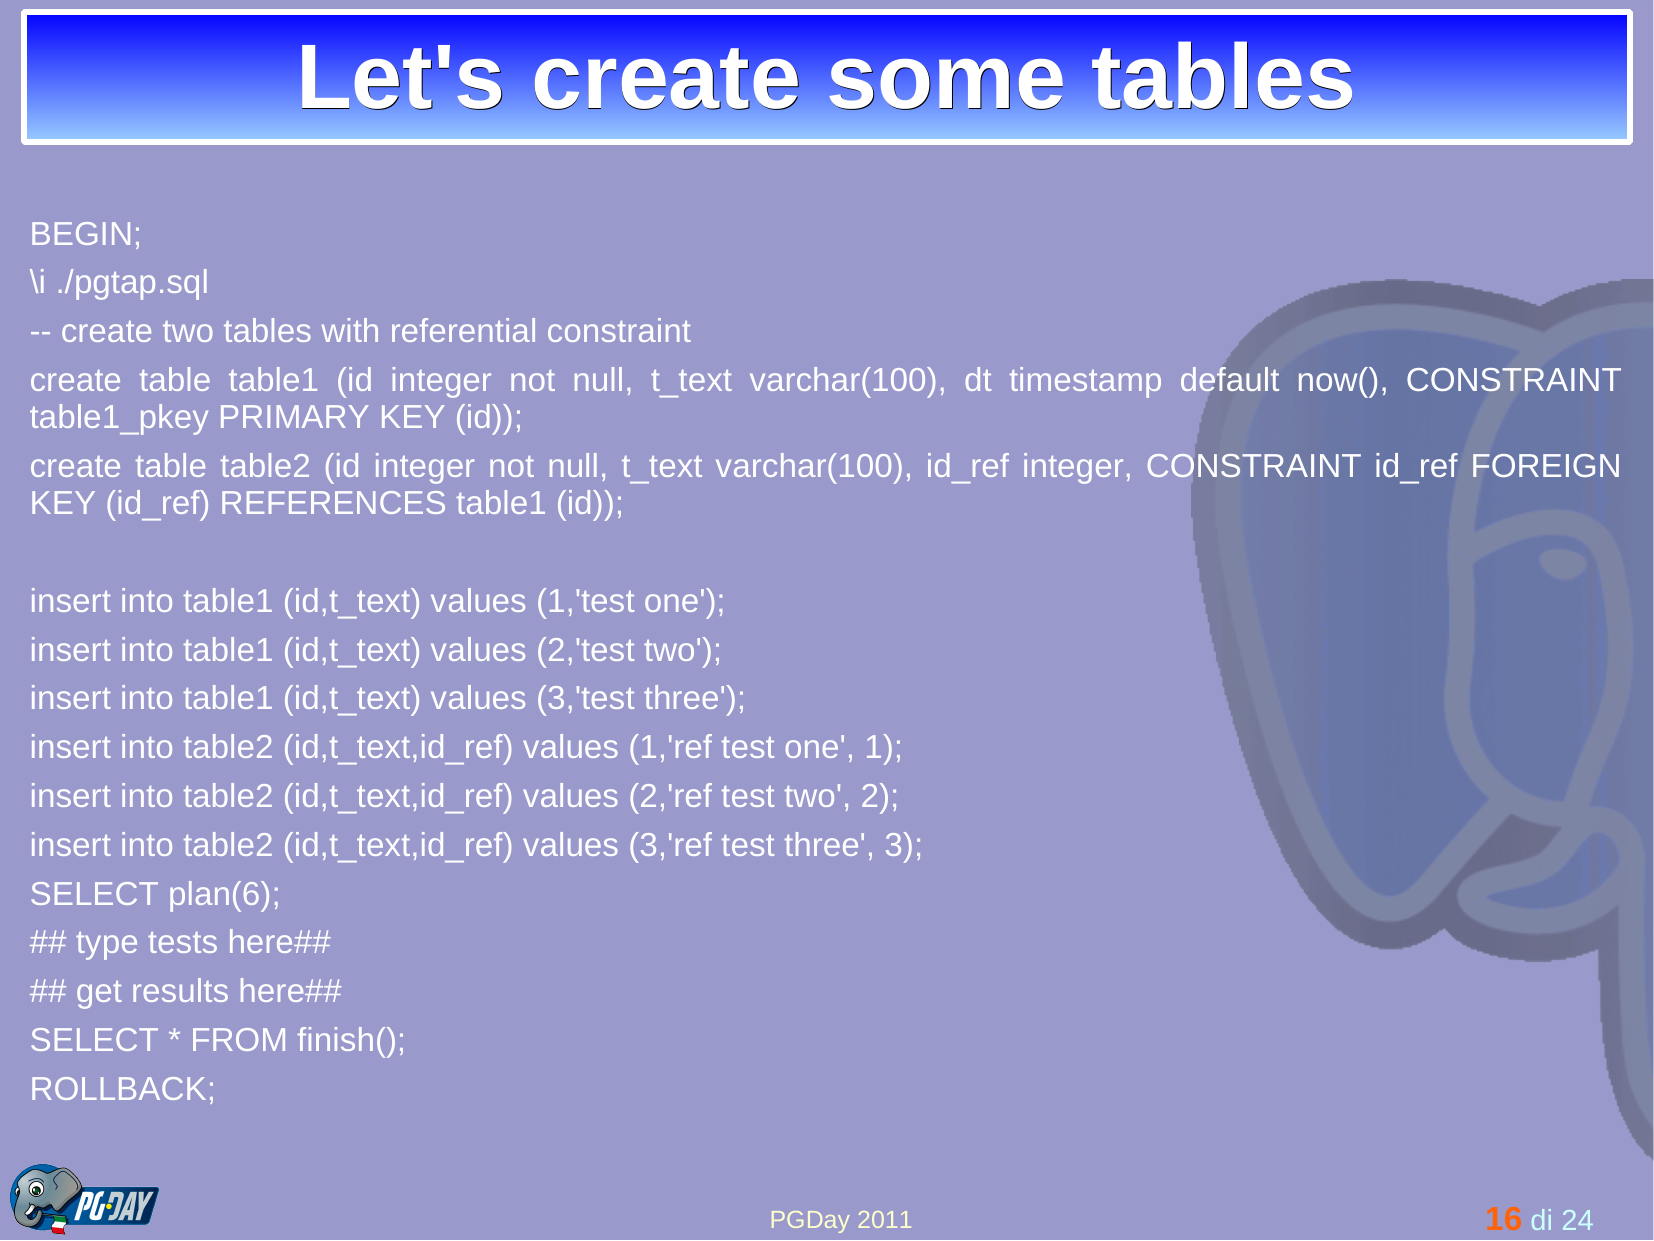

# Let's create some tables
BEGIN;
\i ./pgtap.sql
-- create two tables with referential constraint
create table table1 (id integer not null, t_text varchar(100), dt timestamp default now(), CONSTRAINT table1_pkey PRIMARY KEY (id));
create table table2 (id integer not null, t_text varchar(100), id_ref integer, CONSTRAINT id_ref FOREIGN KEY (id_ref) REFERENCES table1 (id));
insert into table1 (id,t_text) values (1,'test one');
insert into table1 (id,t_text) values (2,'test two');
insert into table1 (id,t_text) values (3,'test three');
insert into table2 (id,t_text,id_ref) values (1,'ref test one', 1);
insert into table2 (id,t_text,id_ref) values (2,'ref test two', 2);
insert into table2 (id,t_text,id_ref) values (3,'ref test three', 3);
SELECT plan(6);
## type tests here##
## get results here##
SELECT * FROM finish();
ROLLBACK;